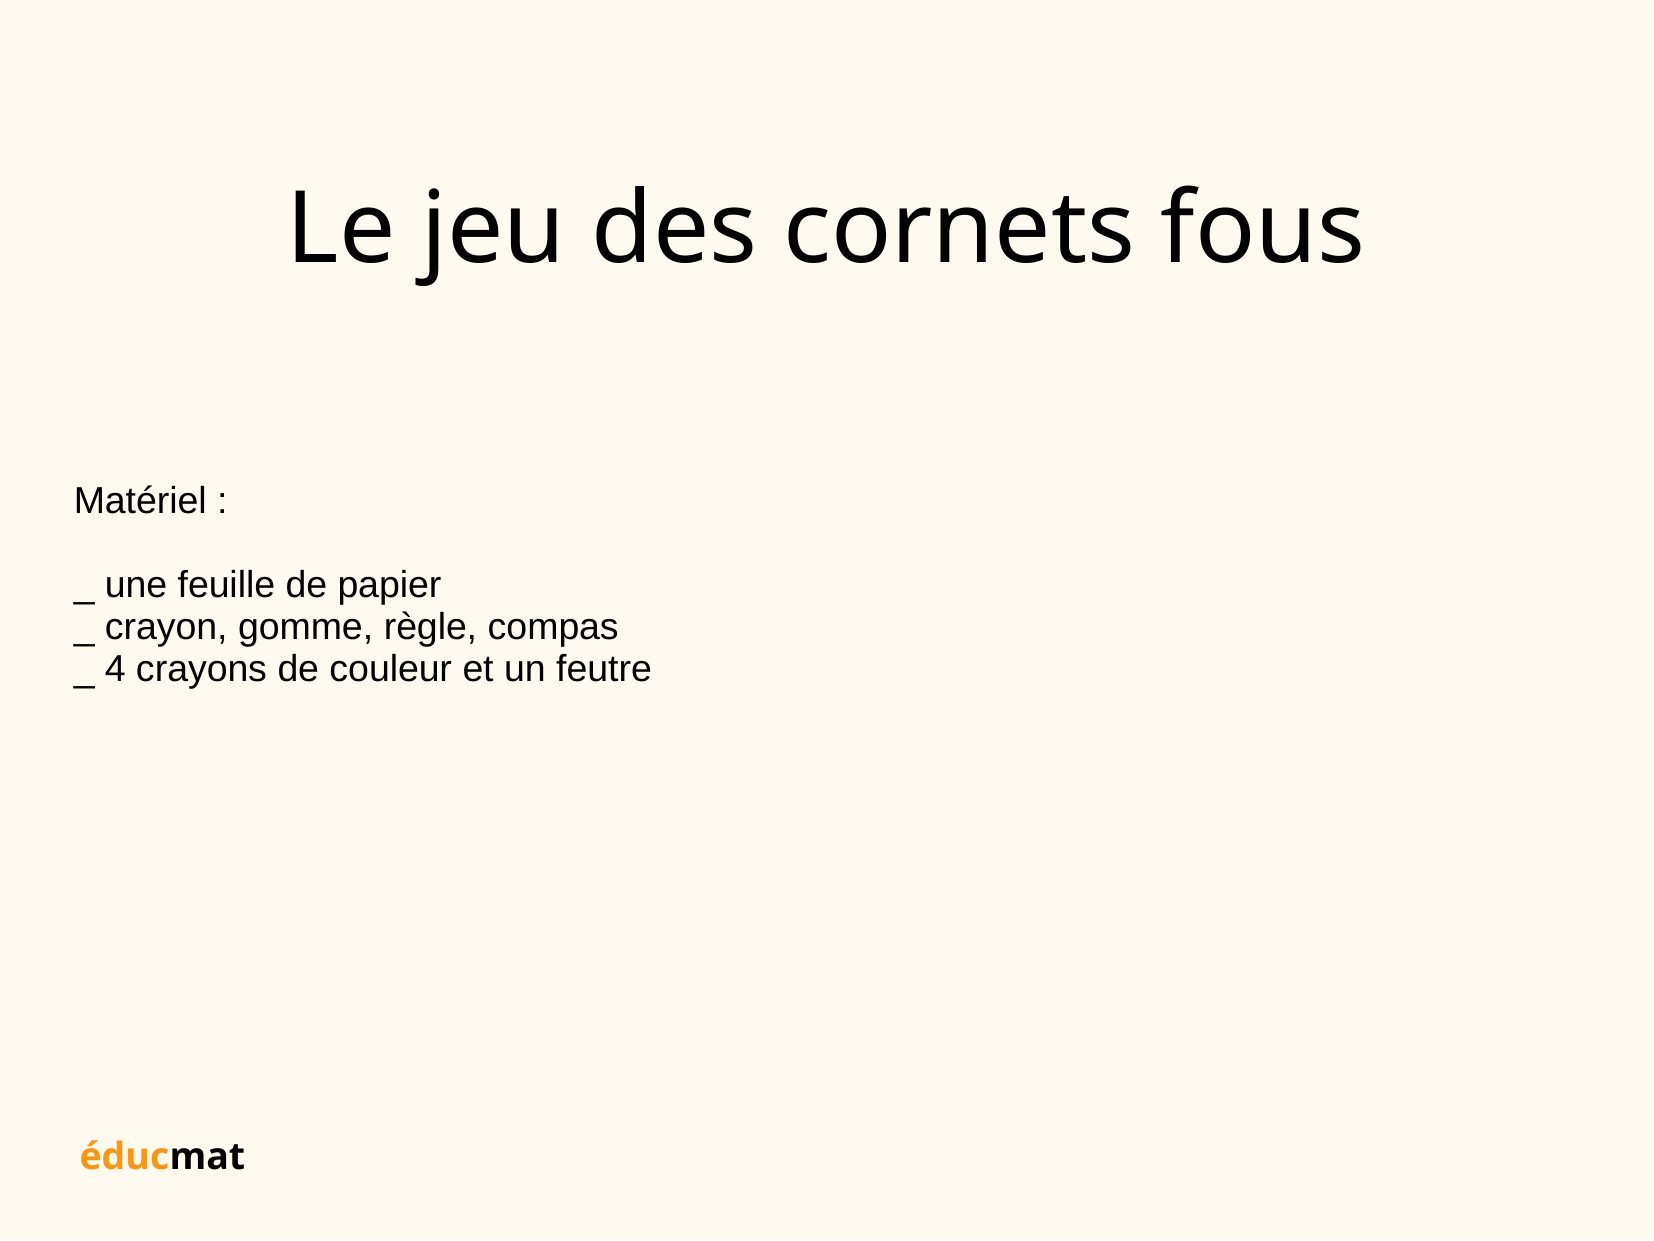

Le jeu des cornets fous
Matériel :
_ une feuille de papier
_ crayon, gomme, règle, compas
_ 4 crayons de couleur et un feutre
éducmat